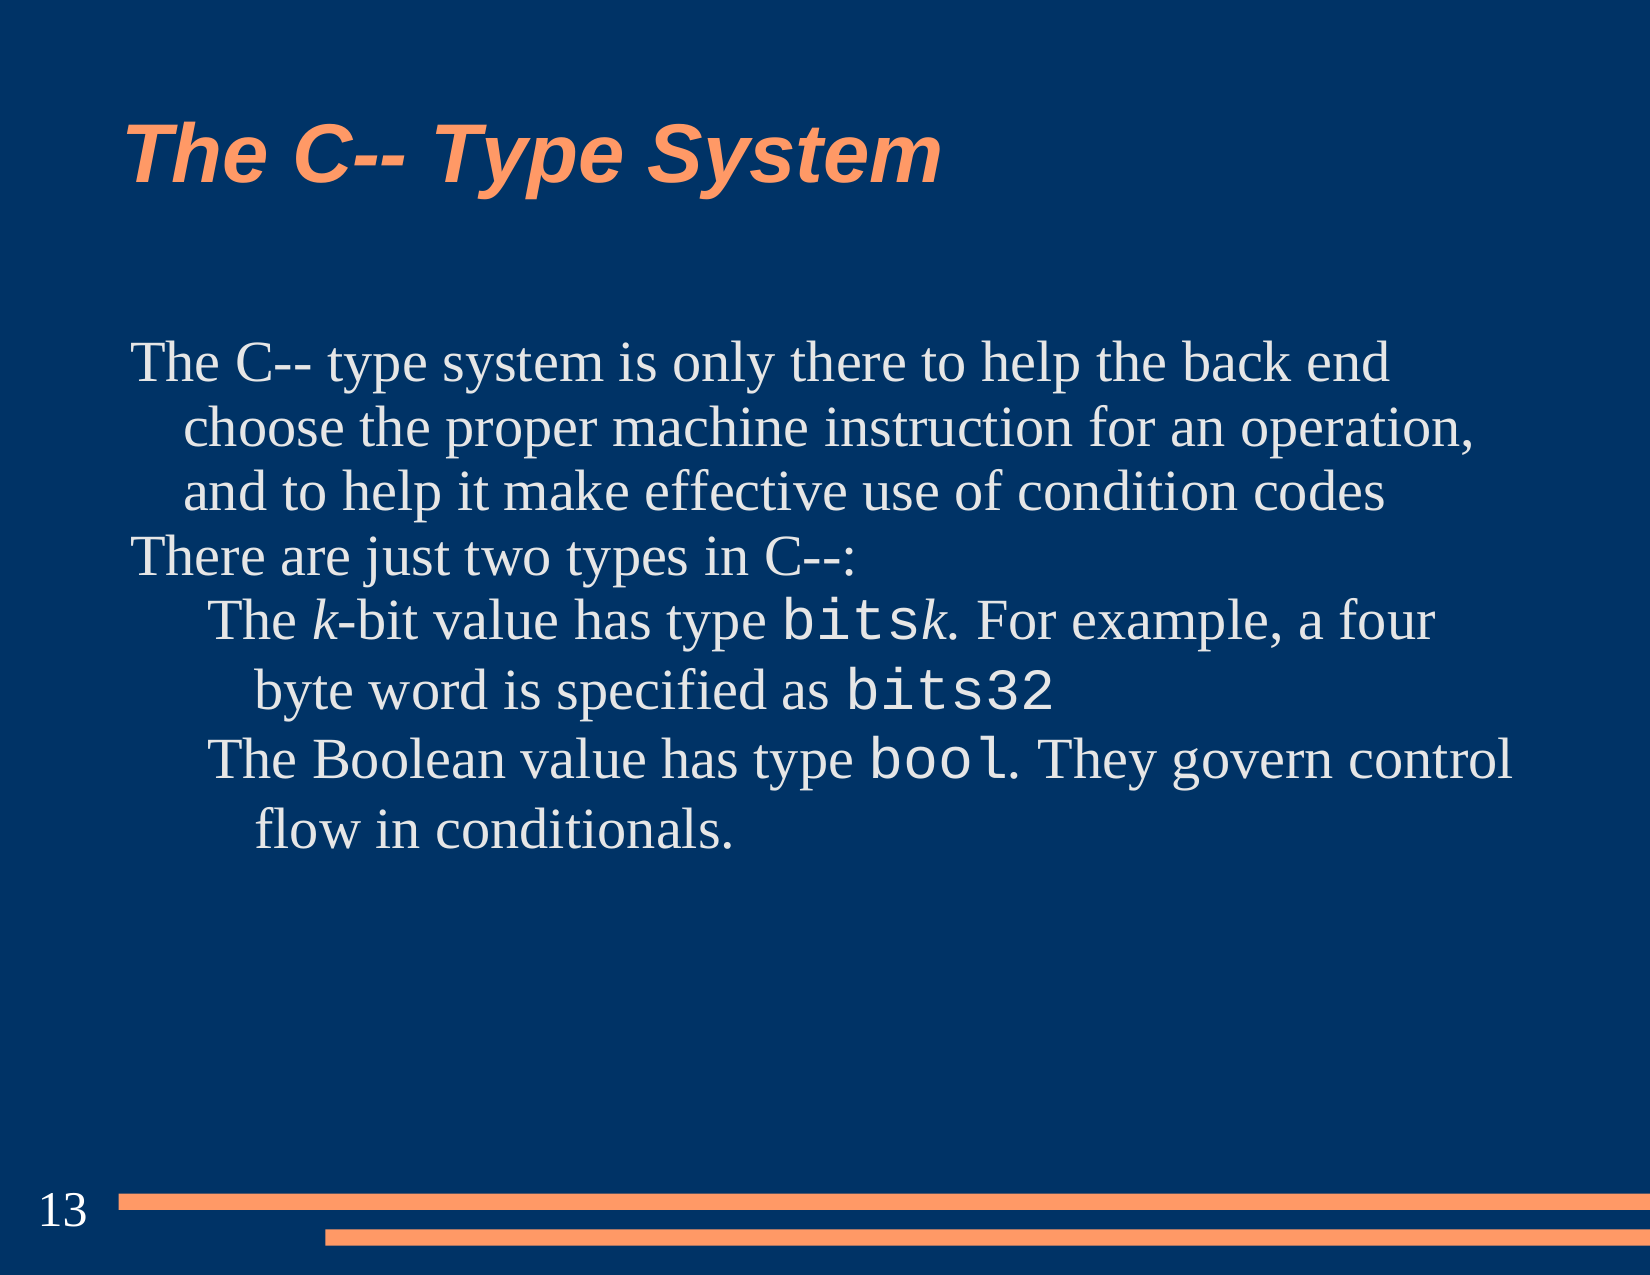

# The C-- Type System
The C-- type system is only there to help the back end choose the proper machine instruction for an operation, and to help it make effective use of condition codes
There are just two types in C--:
The k-bit value has type bitsk. For example, a four byte word is specified as bits32
The Boolean value has type bool. They govern control flow in conditionals.
13